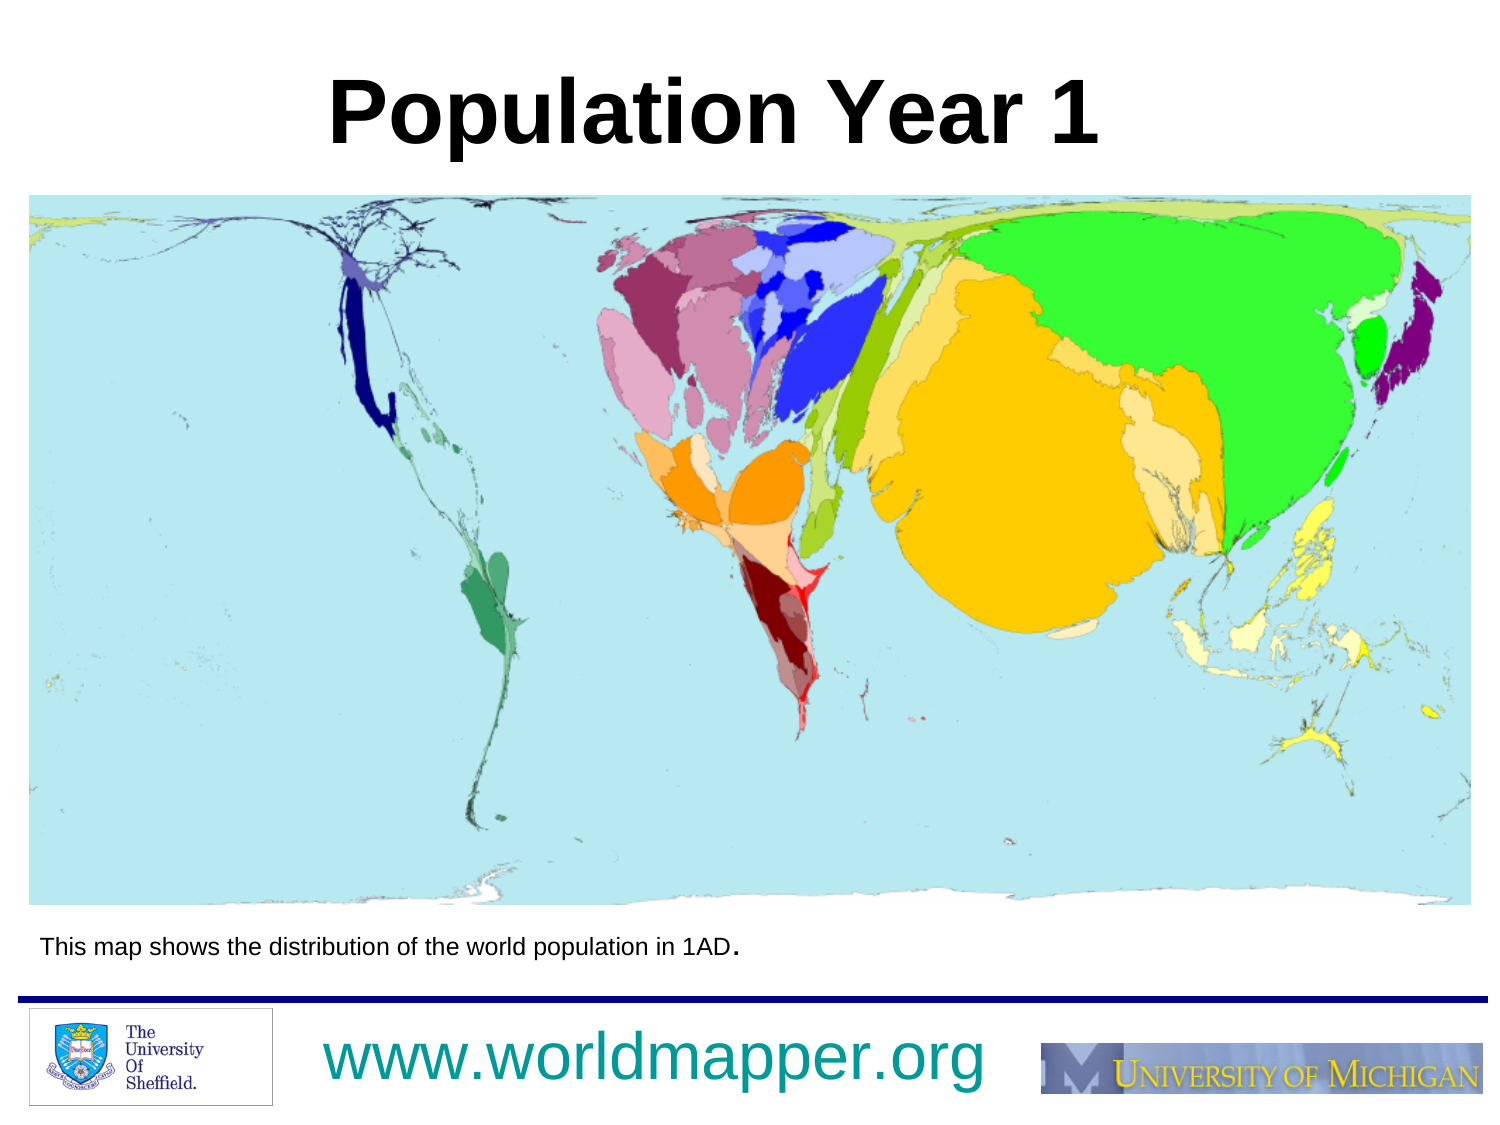

# Population Year 1
This map shows the distribution of the world population in 1AD.